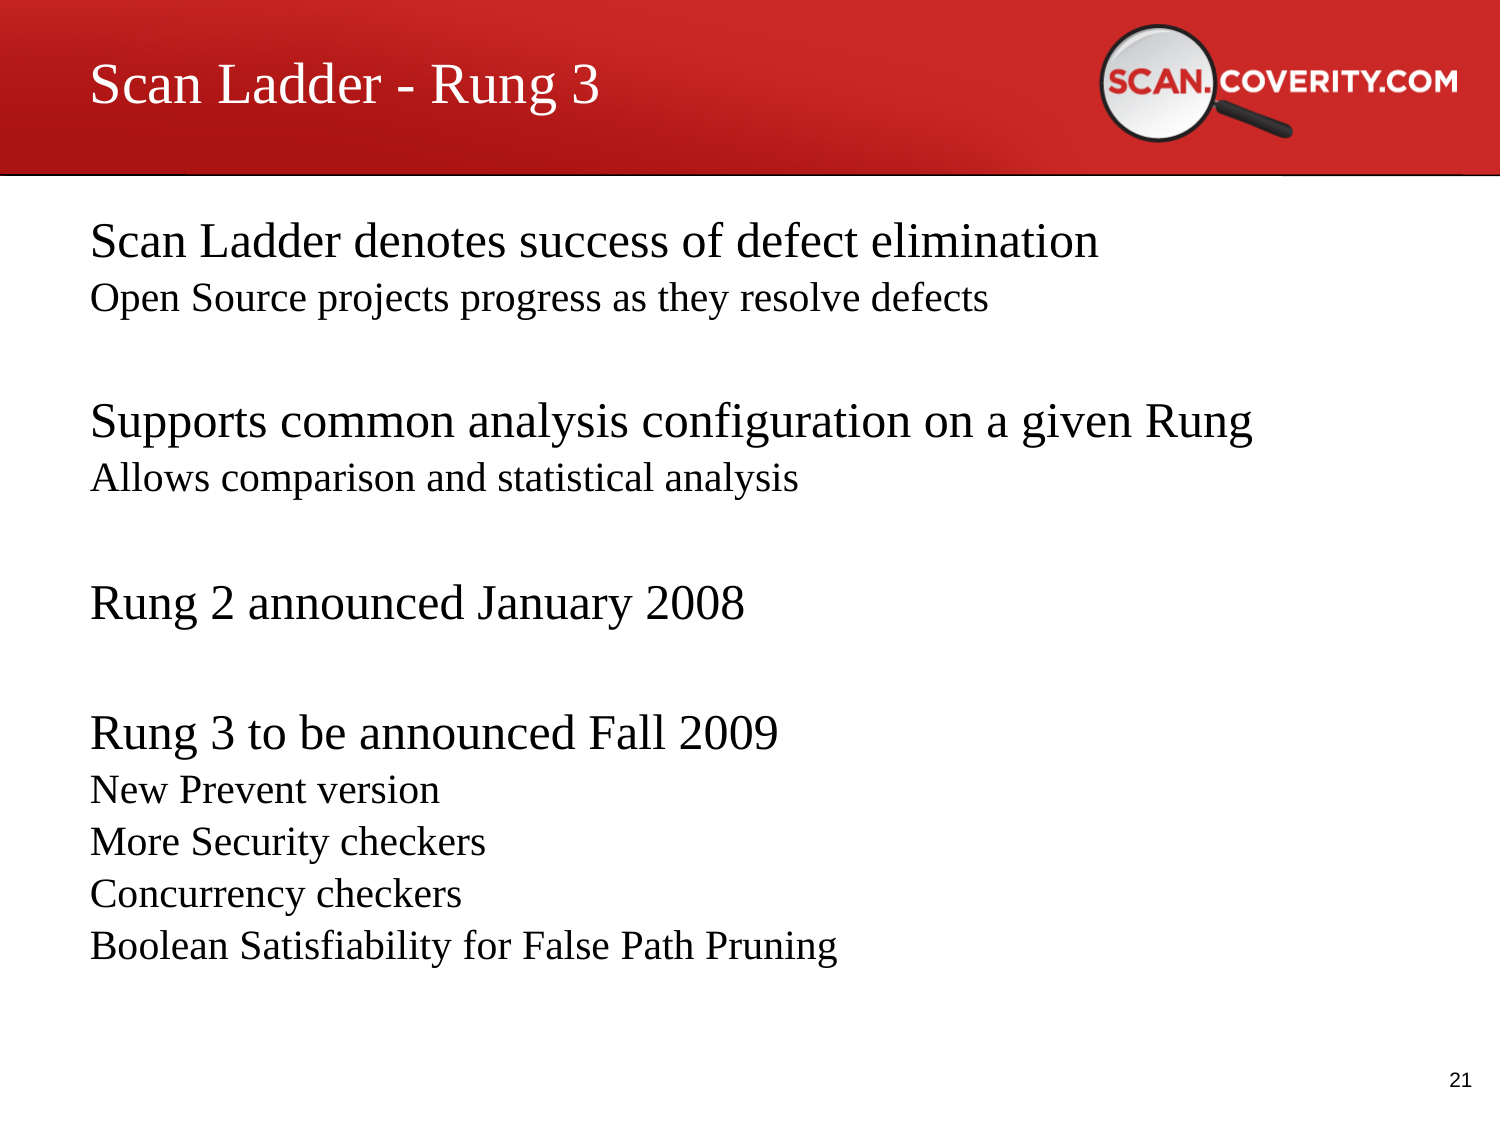

# Scan Ladder - Rung 3
Scan Ladder denotes success of defect elimination
Open Source projects progress as they resolve defects
Supports common analysis configuration on a given Rung
Allows comparison and statistical analysis
Rung 2 announced January 2008
Rung 3 to be announced Fall 2009
New Prevent version
More Security checkers
Concurrency checkers
Boolean Satisfiability for False Path Pruning